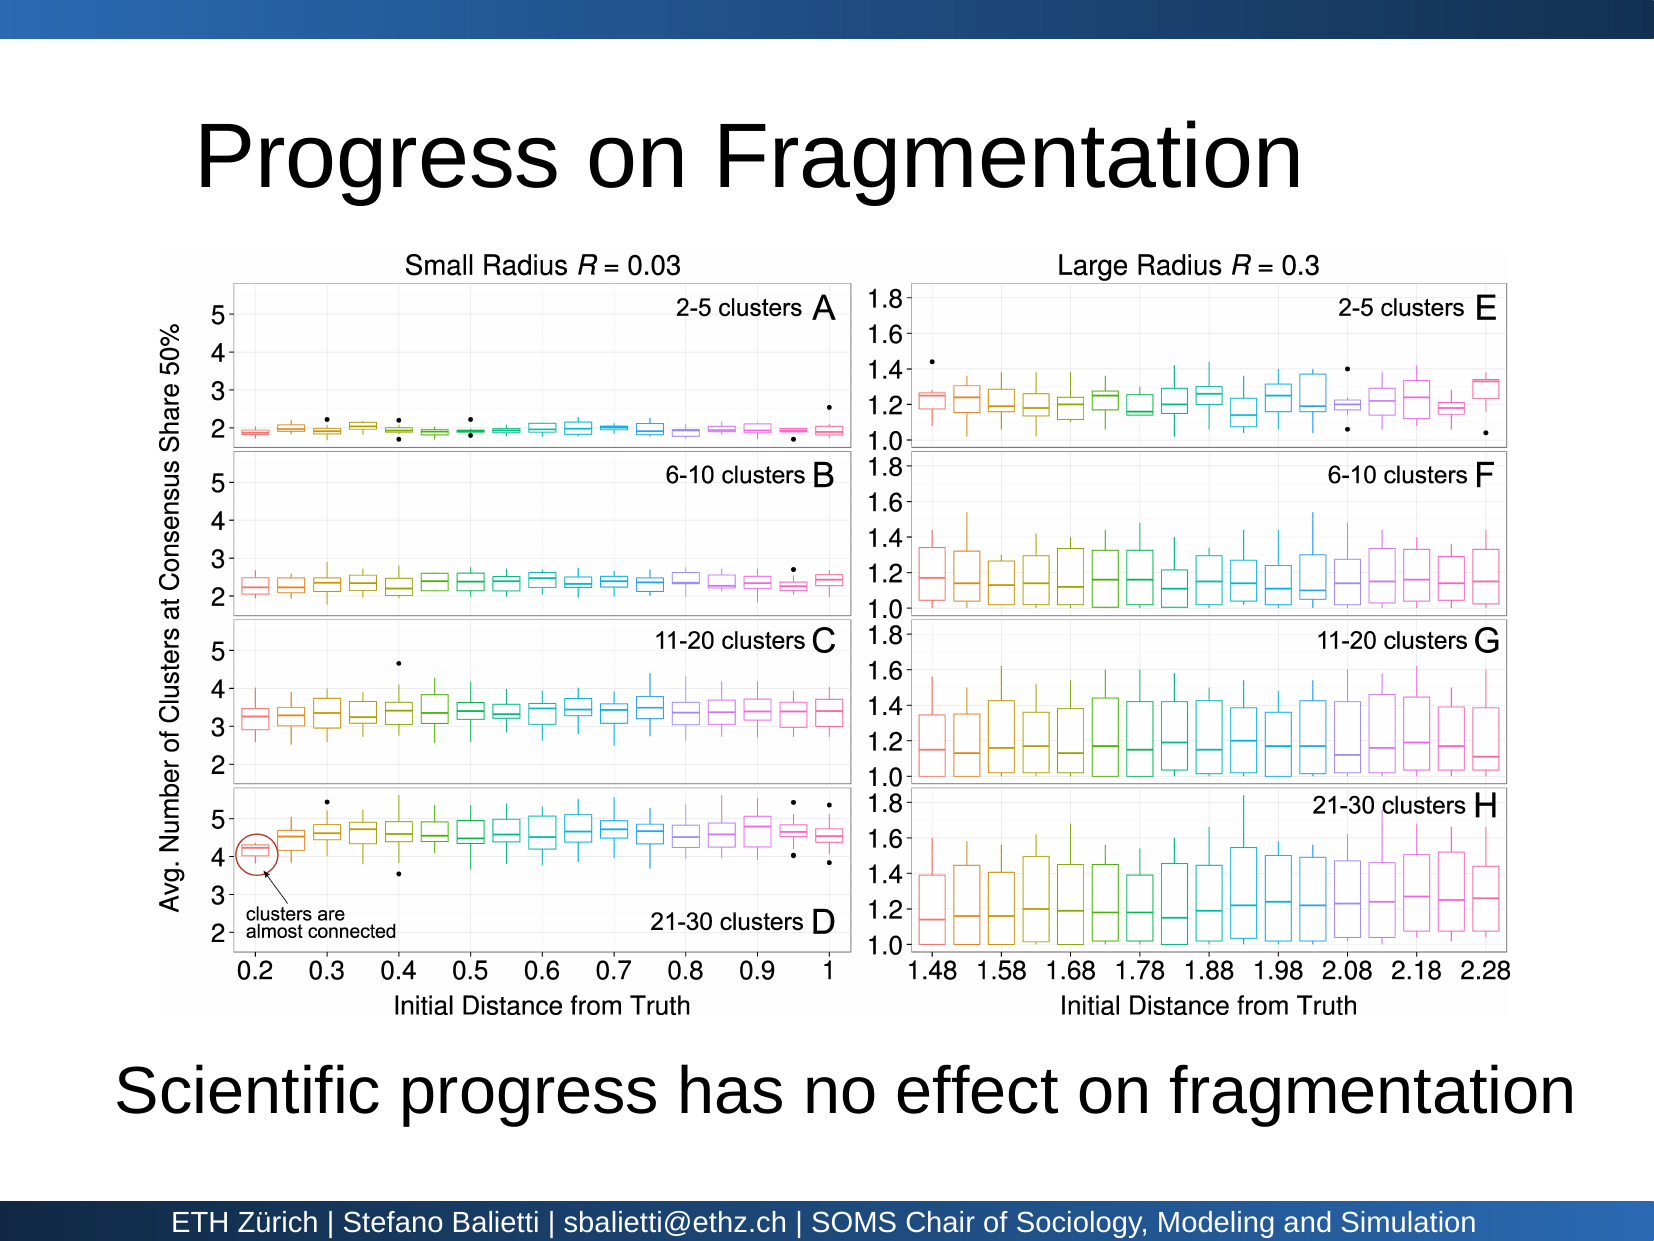

# Progress on Fragmentation
Scientific progress has no effect on fragmentation
 ETH Zürich | Stefano Balietti | sbalietti@ethz.ch | SOMS Chair of Sociology, Modeling and Simulation